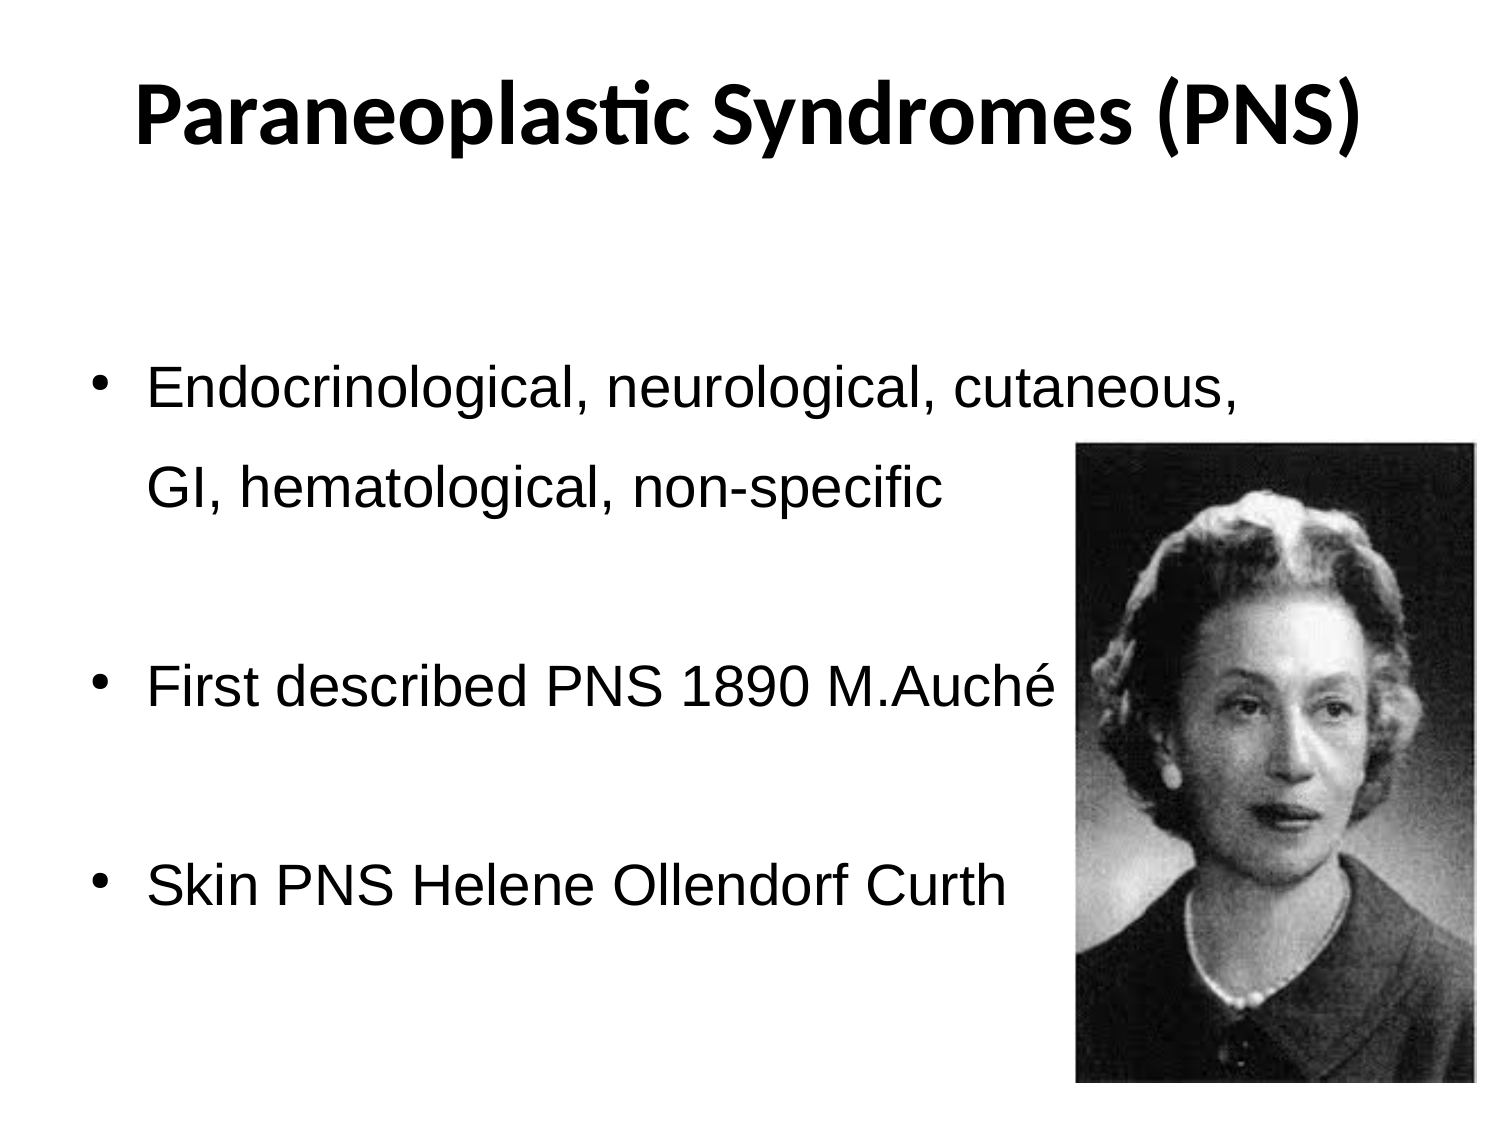

# Paraneoplastic Syndromes (PNS)
Endocrinological, neurological, cutaneous,
GI, hematological, non-specific
First described PNS 1890 M.Auché
Skin PNS Helene Ollendorf Curth